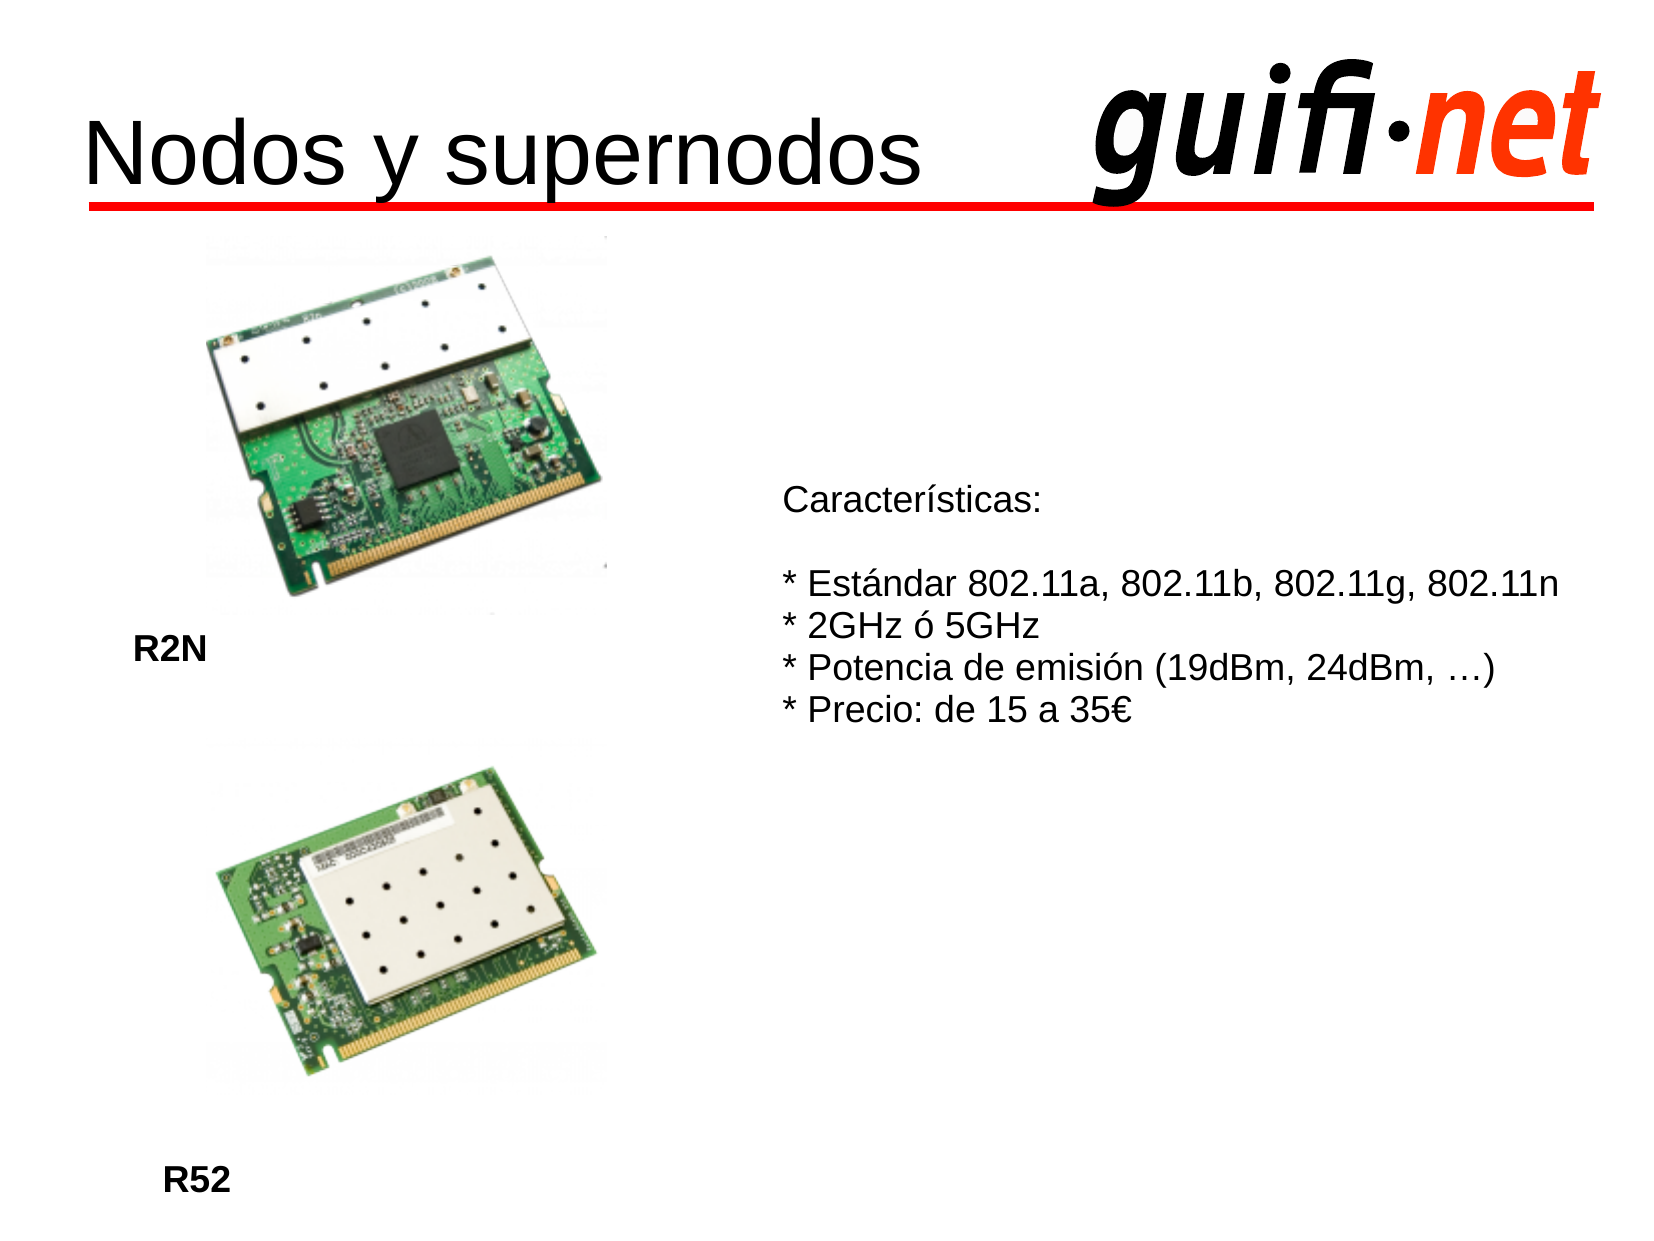

# Nodos y supernodos
Características:
* Estándar 802.11a, 802.11b, 802.11g, 802.11n
* 2GHz ó 5GHz
* Potencia de emisión (19dBm, 24dBm, …)
* Precio: de 15 a 35€
R2N
R52